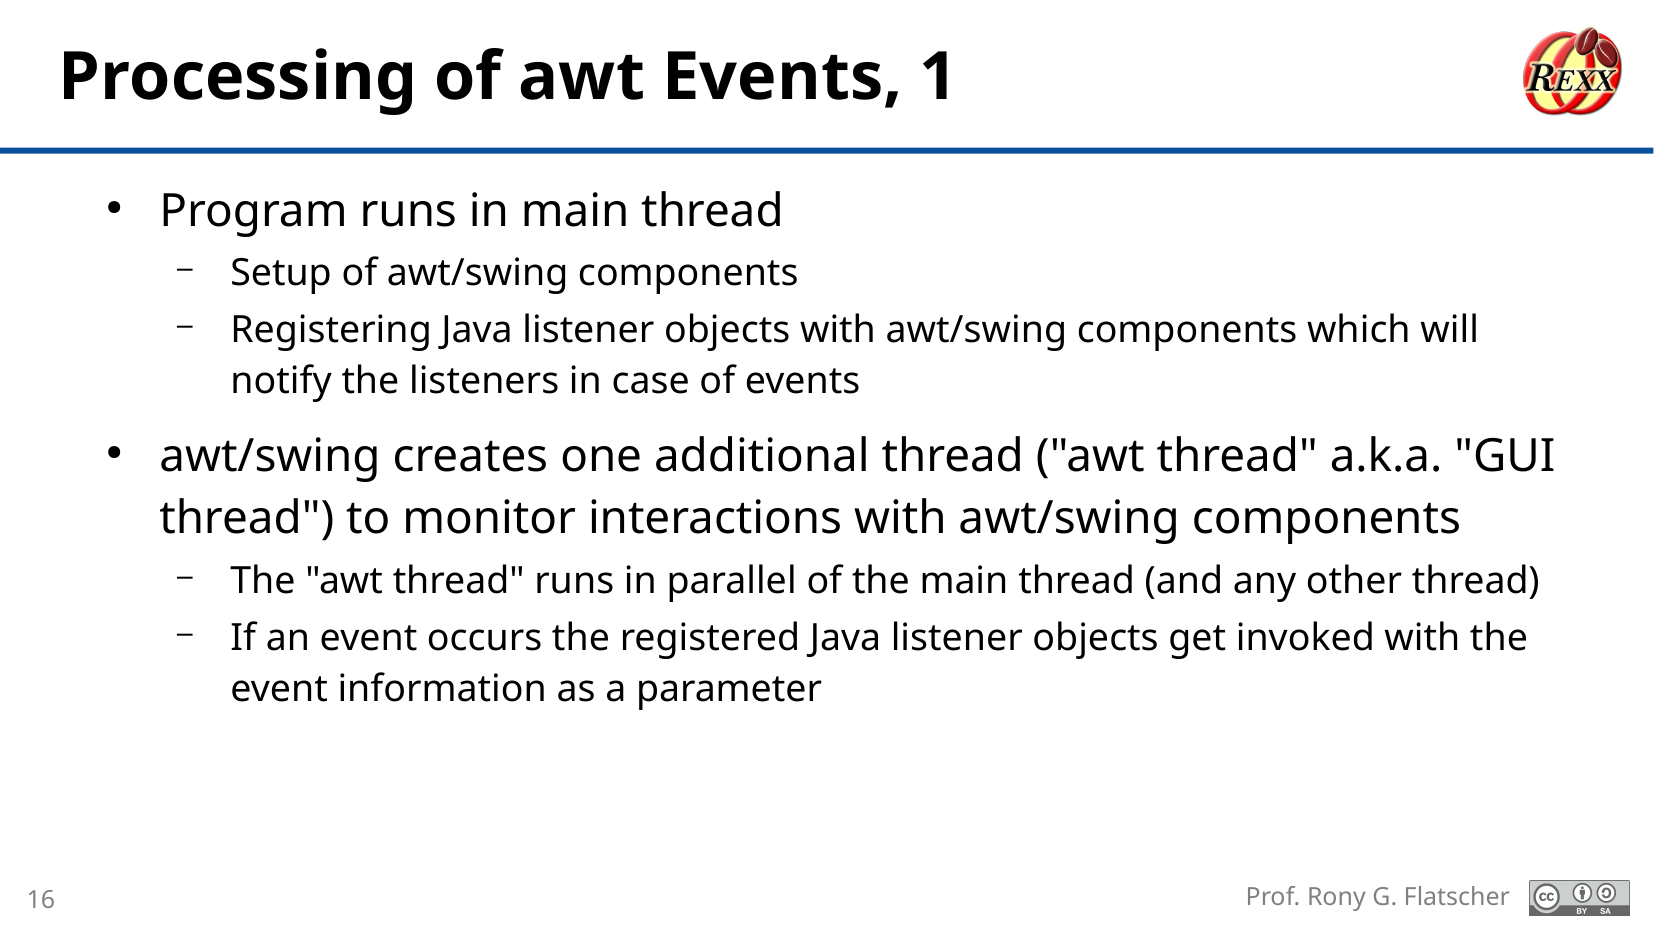

# Processing of awt Events, 1
Program runs in main thread
Setup of awt/swing components
Registering Java listener objects with awt/swing components which will notify the listeners in case of events
awt/swing creates one additional thread ("awt thread" a.k.a. "GUI thread") to monitor interactions with awt/swing components
The "awt thread" runs in parallel of the main thread (and any other thread)
If an event occurs the registered Java listener objects get invoked with the event information as a parameter